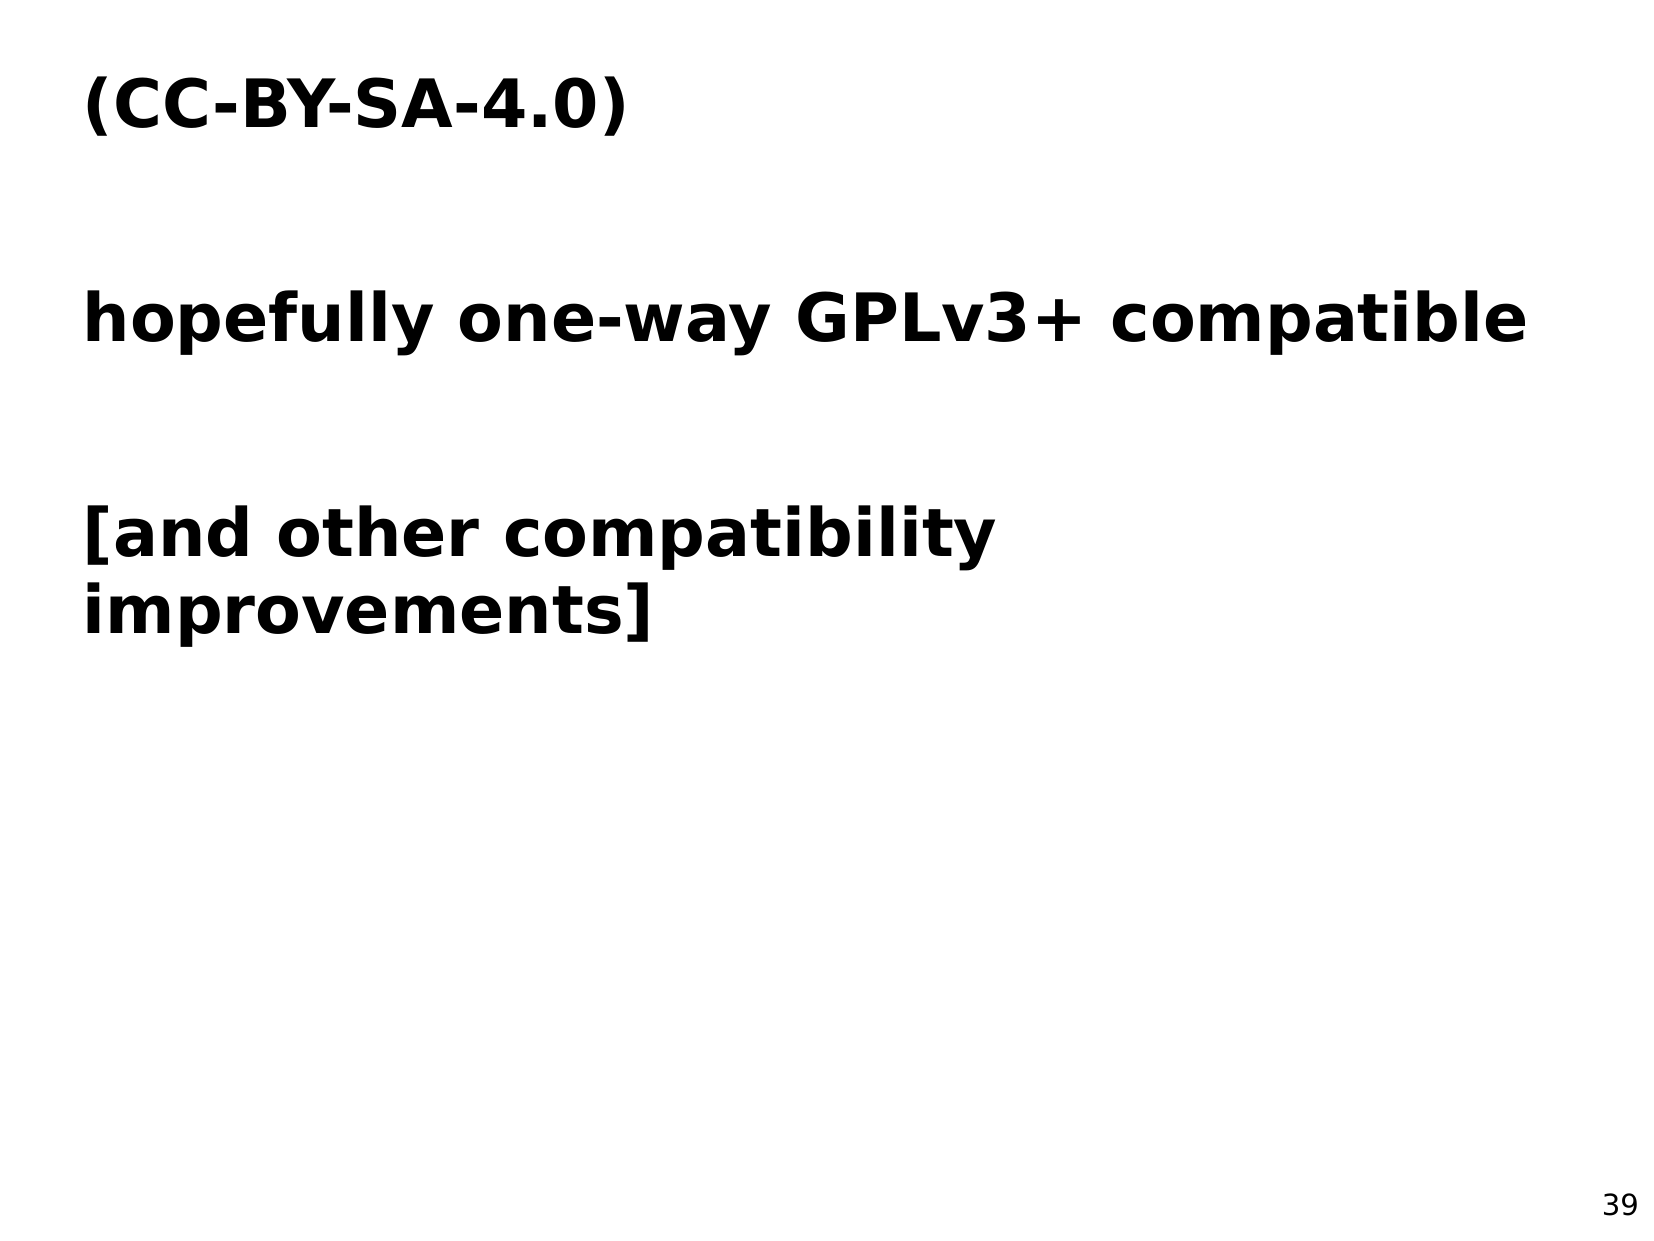

# (CC-BY-SA-4.0)
hopefully one-way GPLv3+ compatible
[and other compatibility improvements]